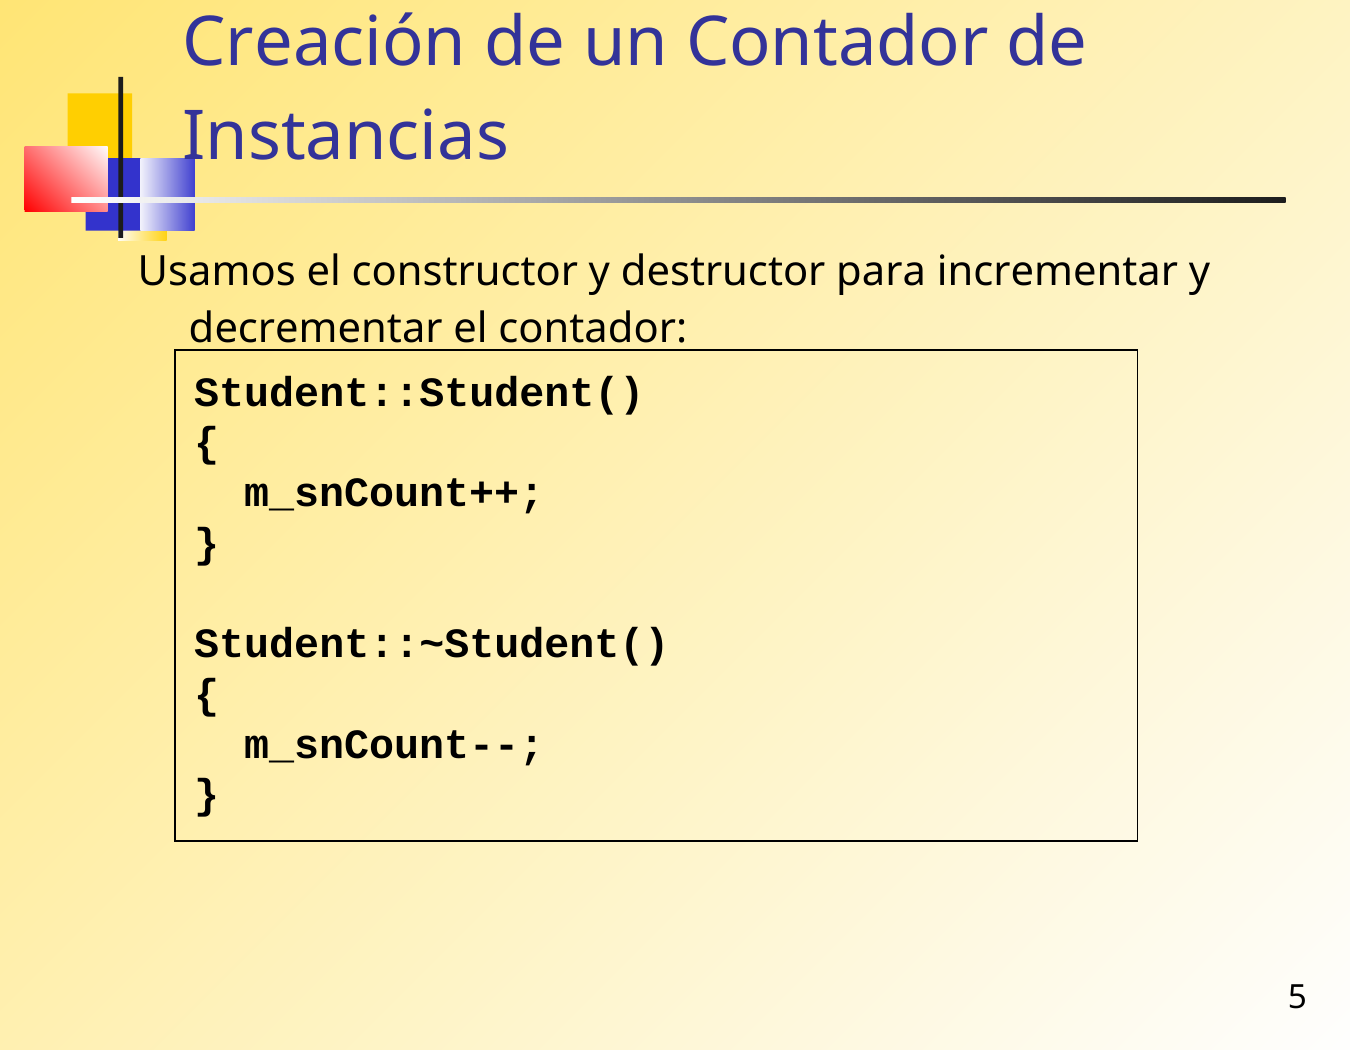

# Creación de un Contador de Instancias
Usamos el constructor y destructor para incrementar y decrementar el contador:
Student::Student()‏
{
 m_snCount++;
}
Student::~Student()‏
{
 m_snCount--;
}
5